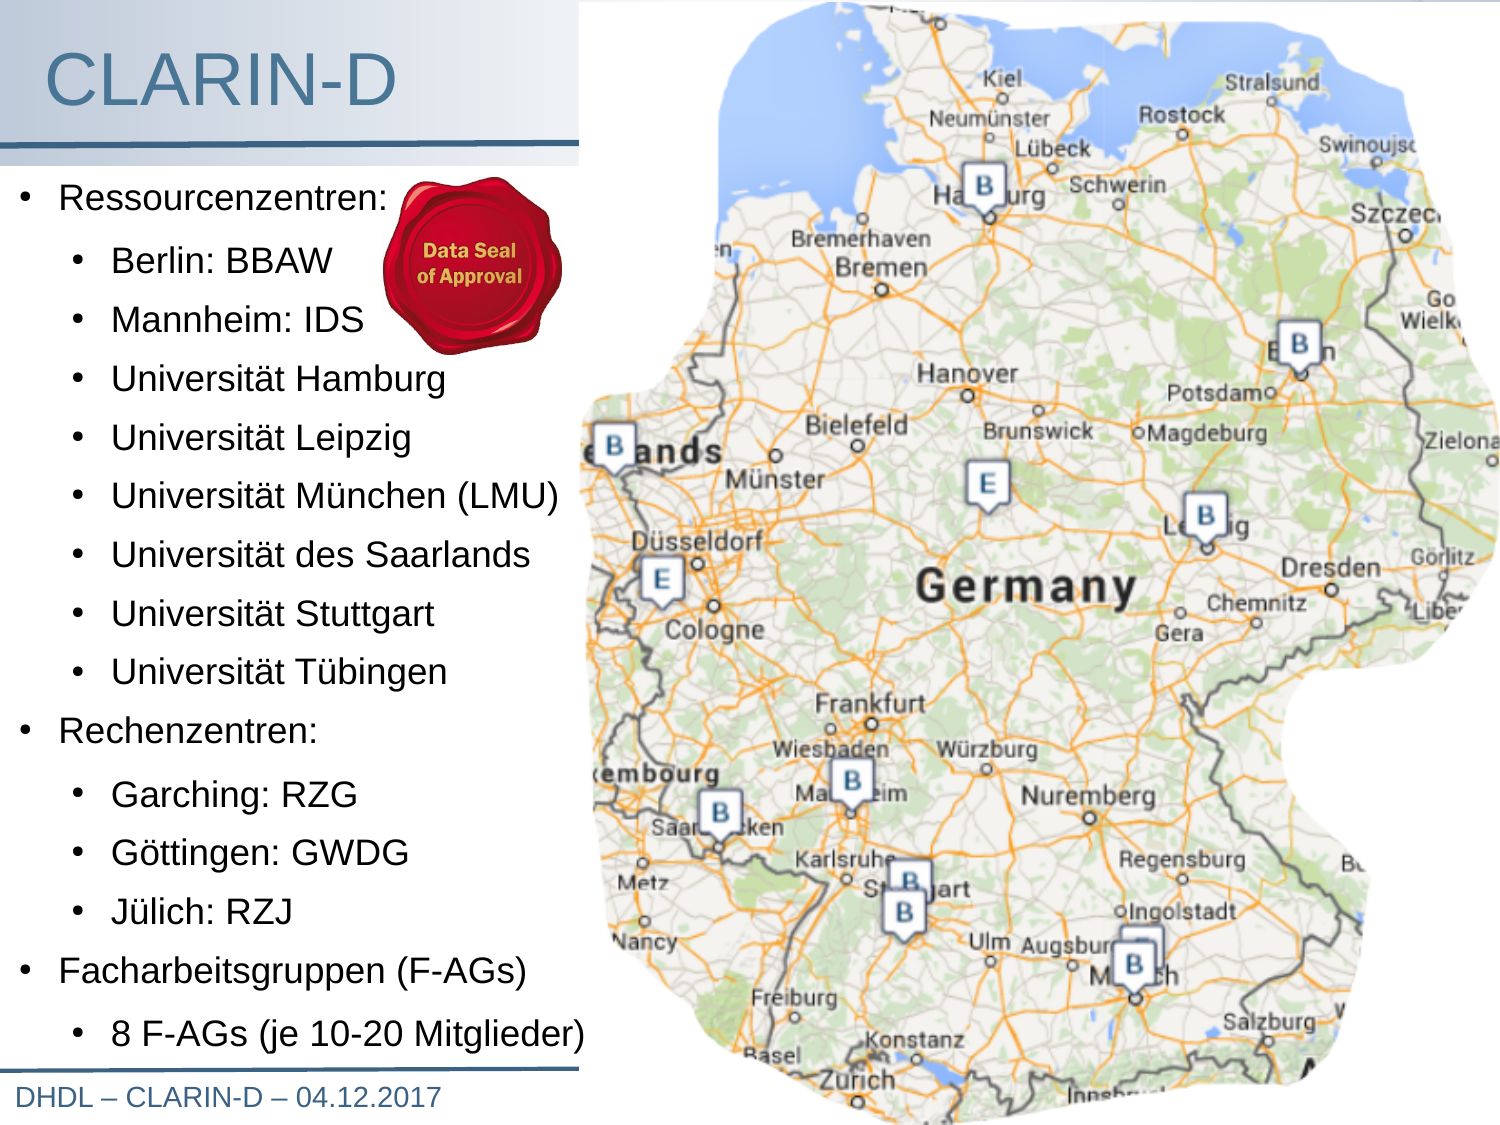

CLARIN-D
# Ressourcenzentren:
Berlin: BBAW
Mannheim: IDS
Universität Hamburg
Universität Leipzig
Universität München (LMU)
Universität des Saarlands
Universität Stuttgart
Universität Tübingen
Rechenzentren:
Garching: RZG
Göttingen: GWDG
Jülich: RZJ
Facharbeitsgruppen (F-AGs)
8 F-AGs (je 10-20 Mitglieder)